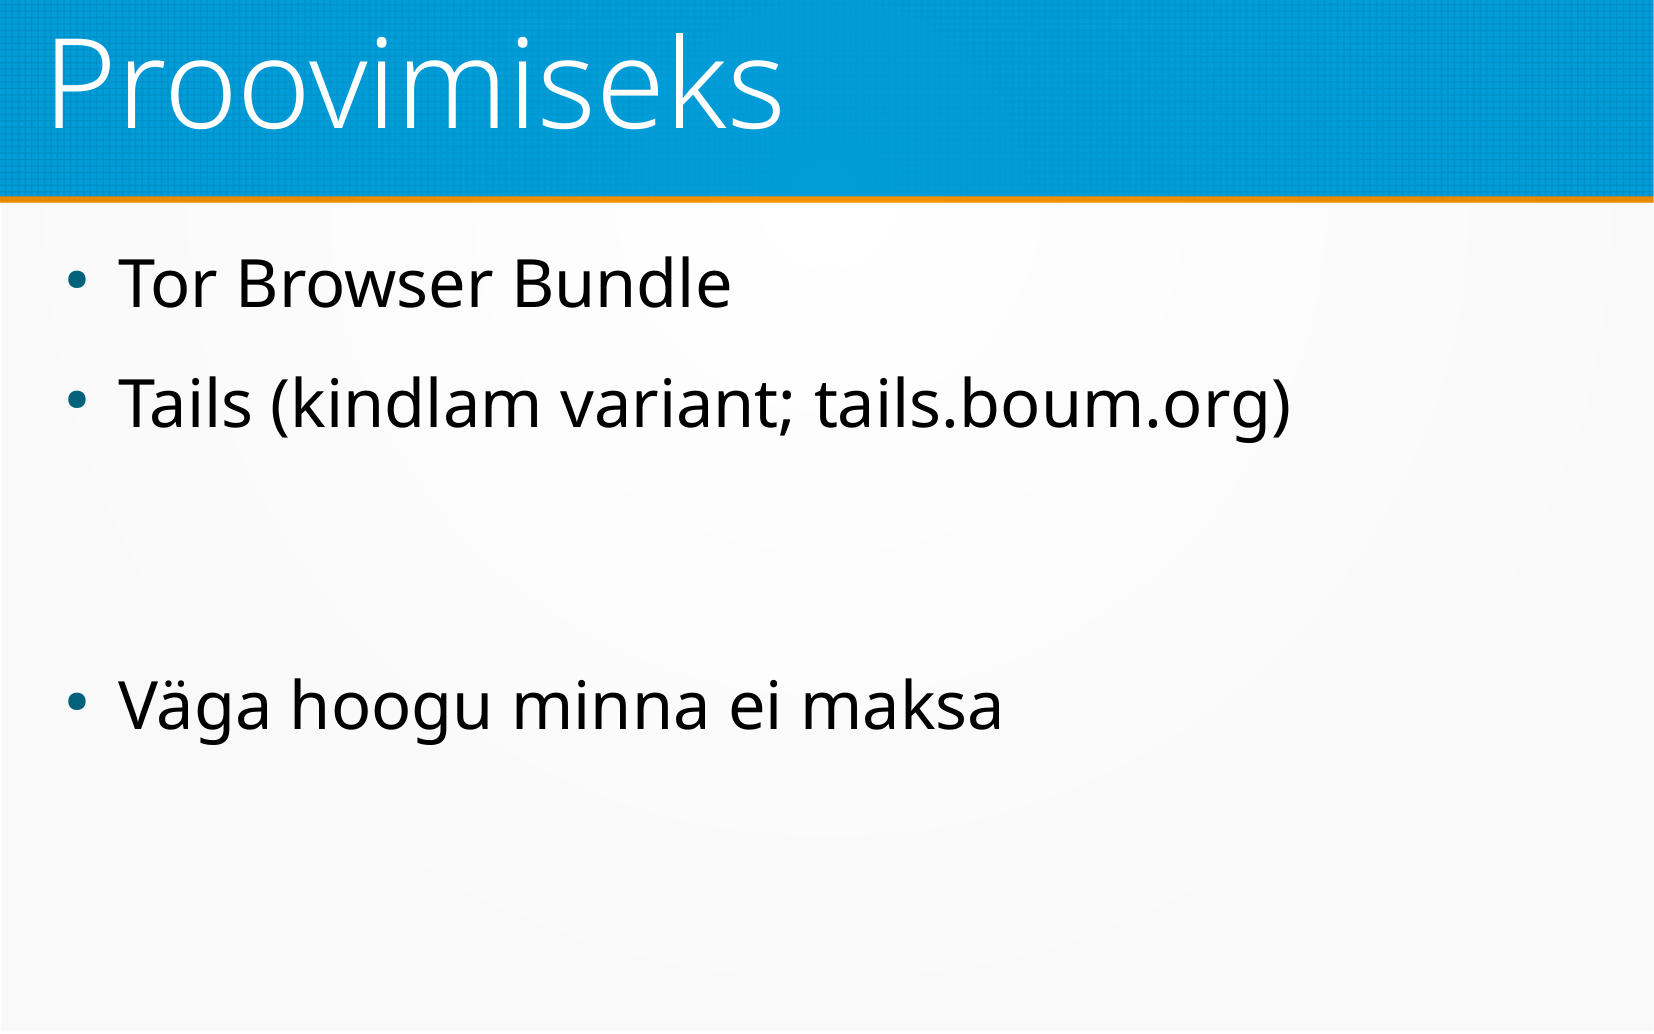

# Proovimiseks
Tor Browser Bundle
Tails (kindlam variant; tails.boum.org)
Väga hoogu minna ei maksa